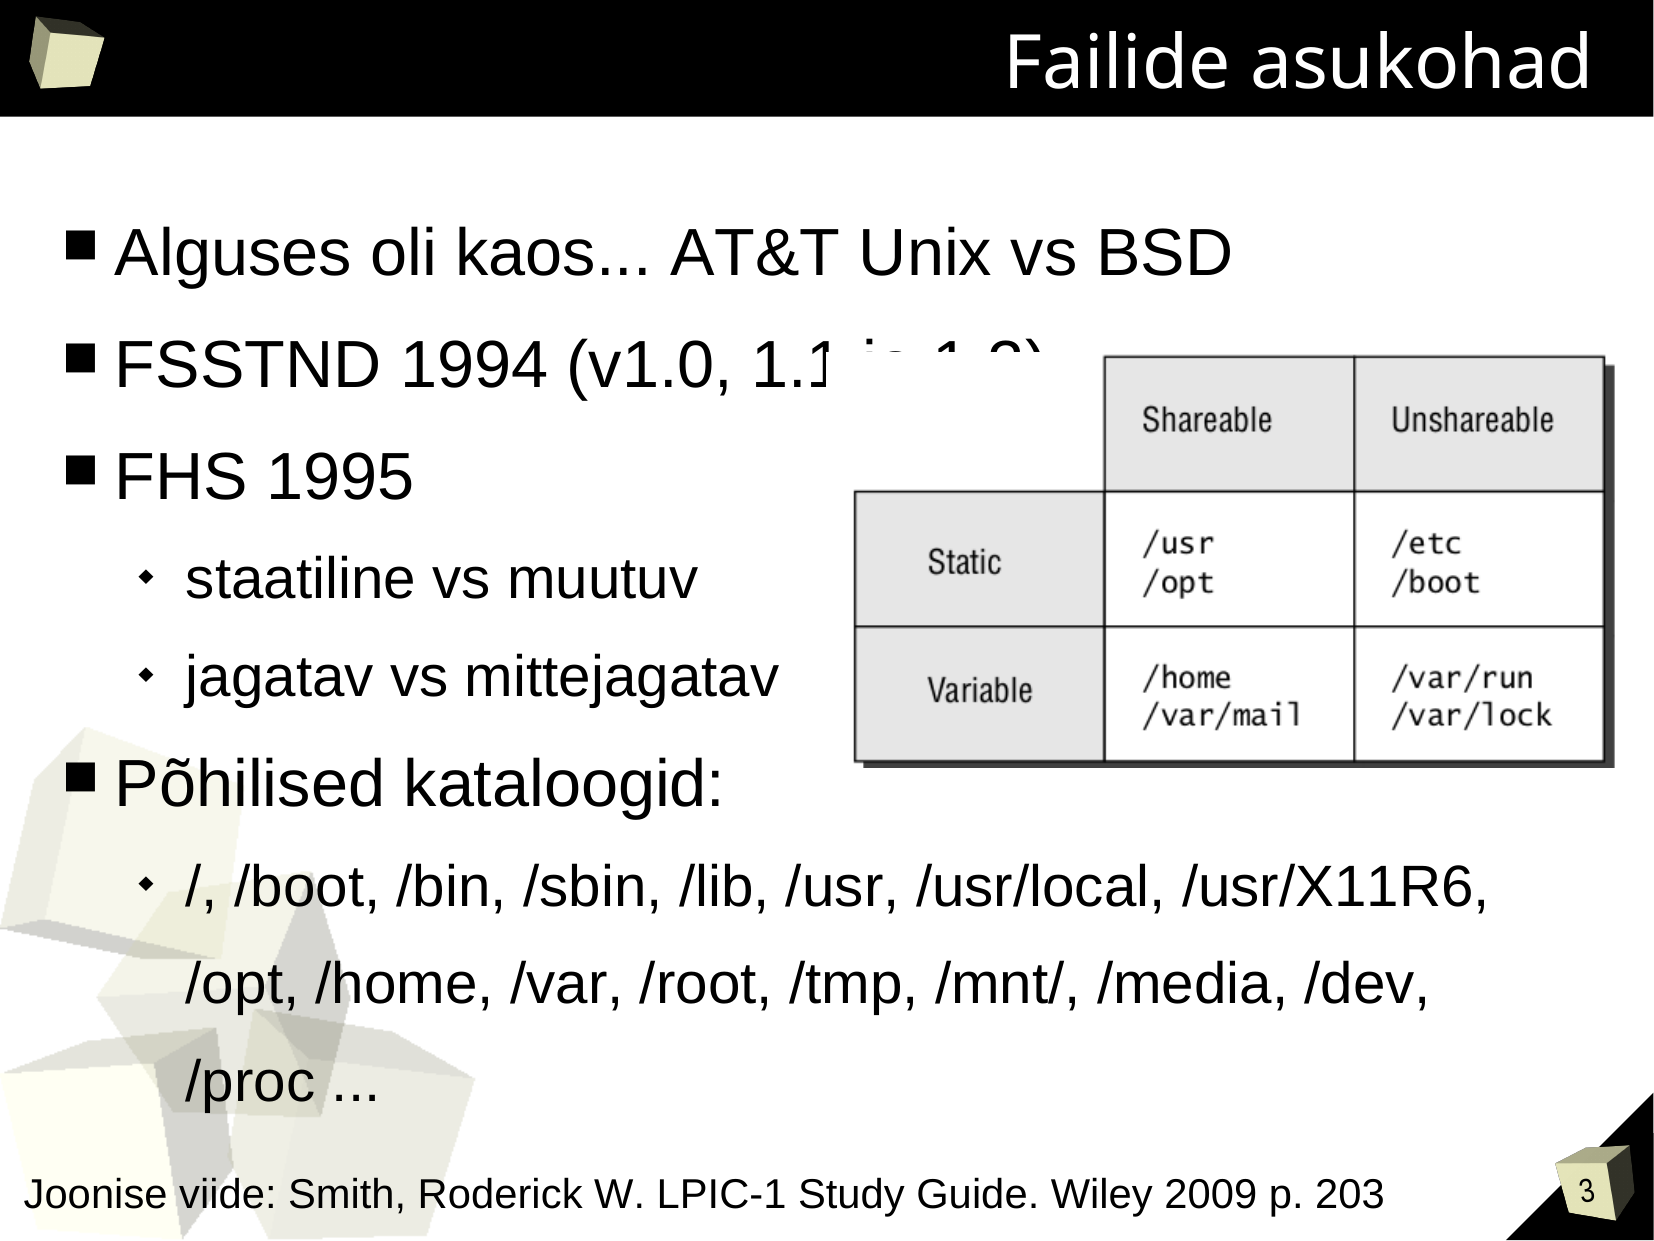

# Failide asukohad
Alguses oli kaos... AT&T Unix vs BSD
FSSTND 1994 (v1.0, 1.1 ja 1.2)
FHS 1995
staatiline vs muutuv
jagatav vs mittejagatav
Põhilised kataloogid:
/, /boot, /bin, /sbin, /lib, /usr, /usr/local, /usr/X11R6, /opt, /home, /var, /root, /tmp, /mnt/, /media, /dev, /proc ...
Joonise viide: Smith, Roderick W. LPIC-1 Study Guide. Wiley 2009 p. 203